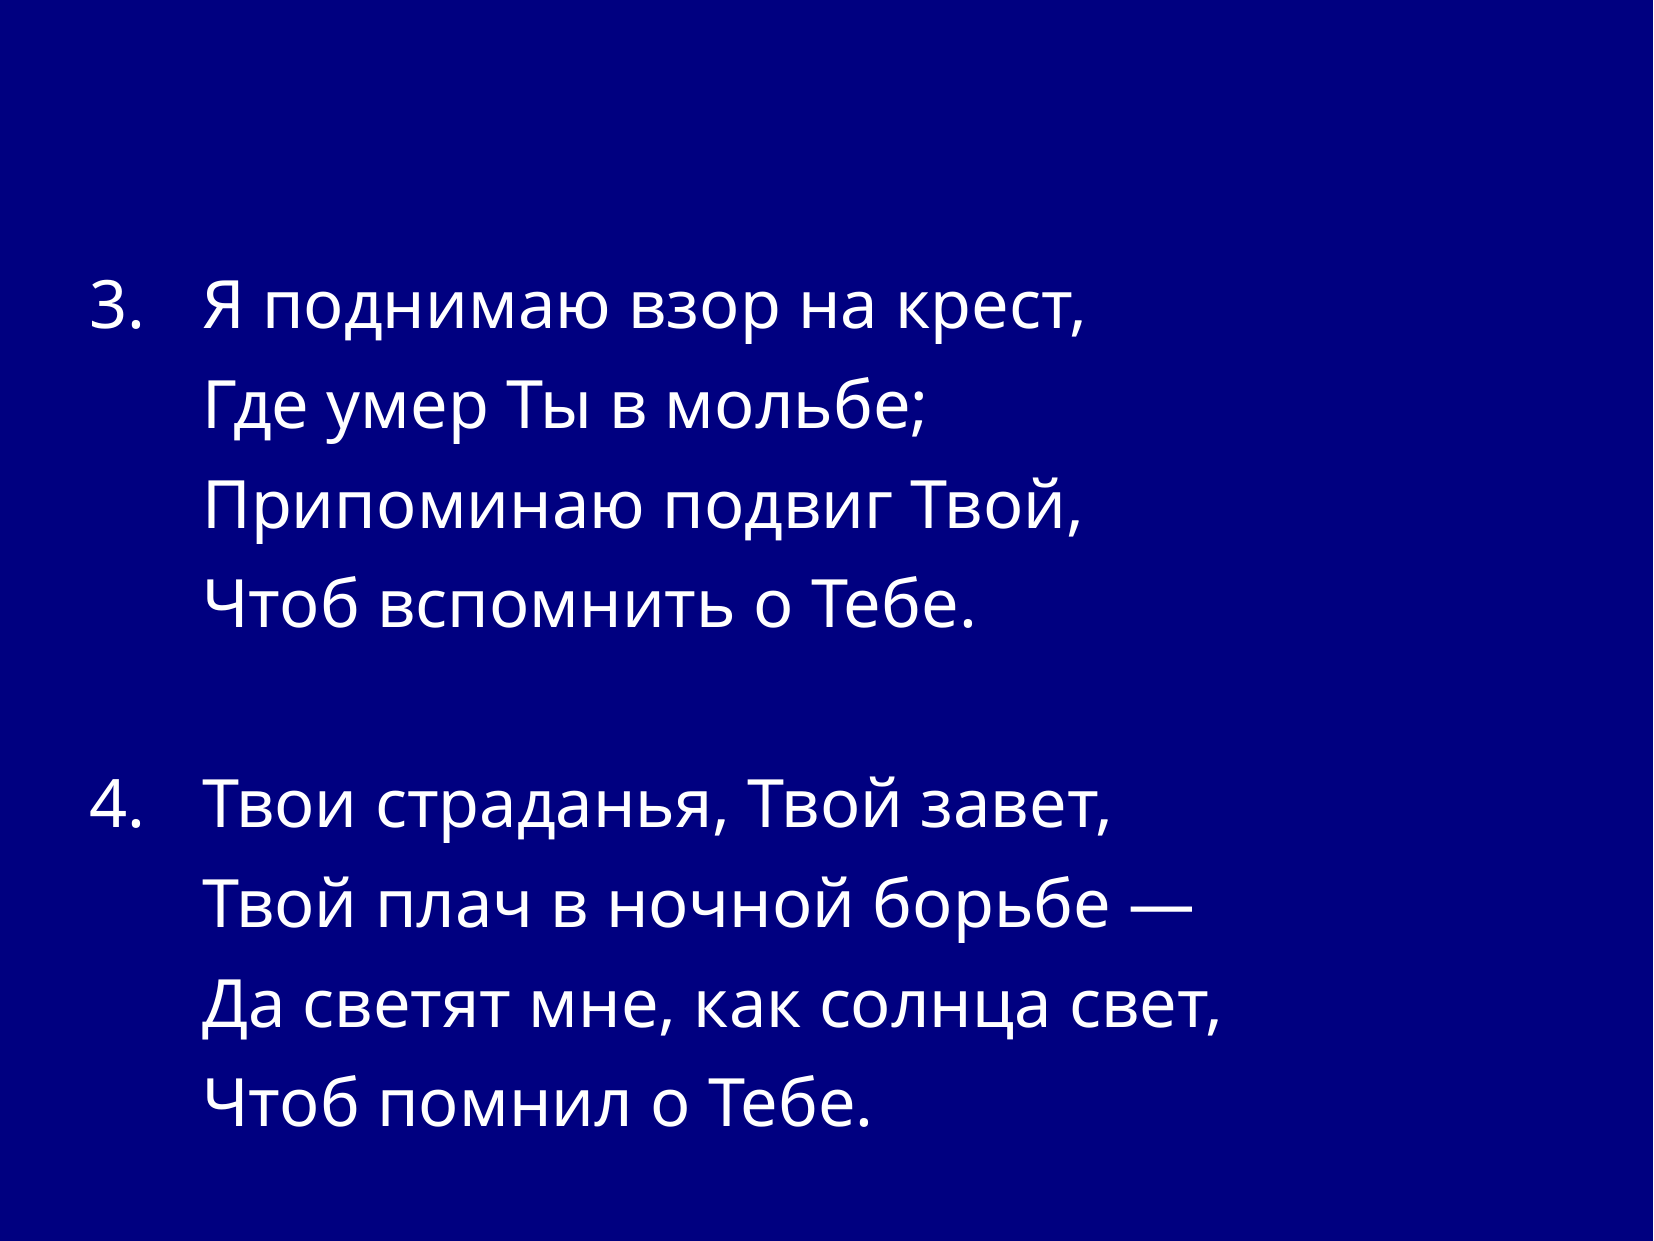

3.	Я поднимаю взор на крест,
	Где умер Ты в мольбе;
	Припоминаю подвиг Твой,
	Чтоб вспомнить о Тебе.
4.	Твои страданья, Твой завет,
	Твой плач в ночной борьбе —
	Да светят мне, как солнца свет,
	Чтоб помнил о Тебе.